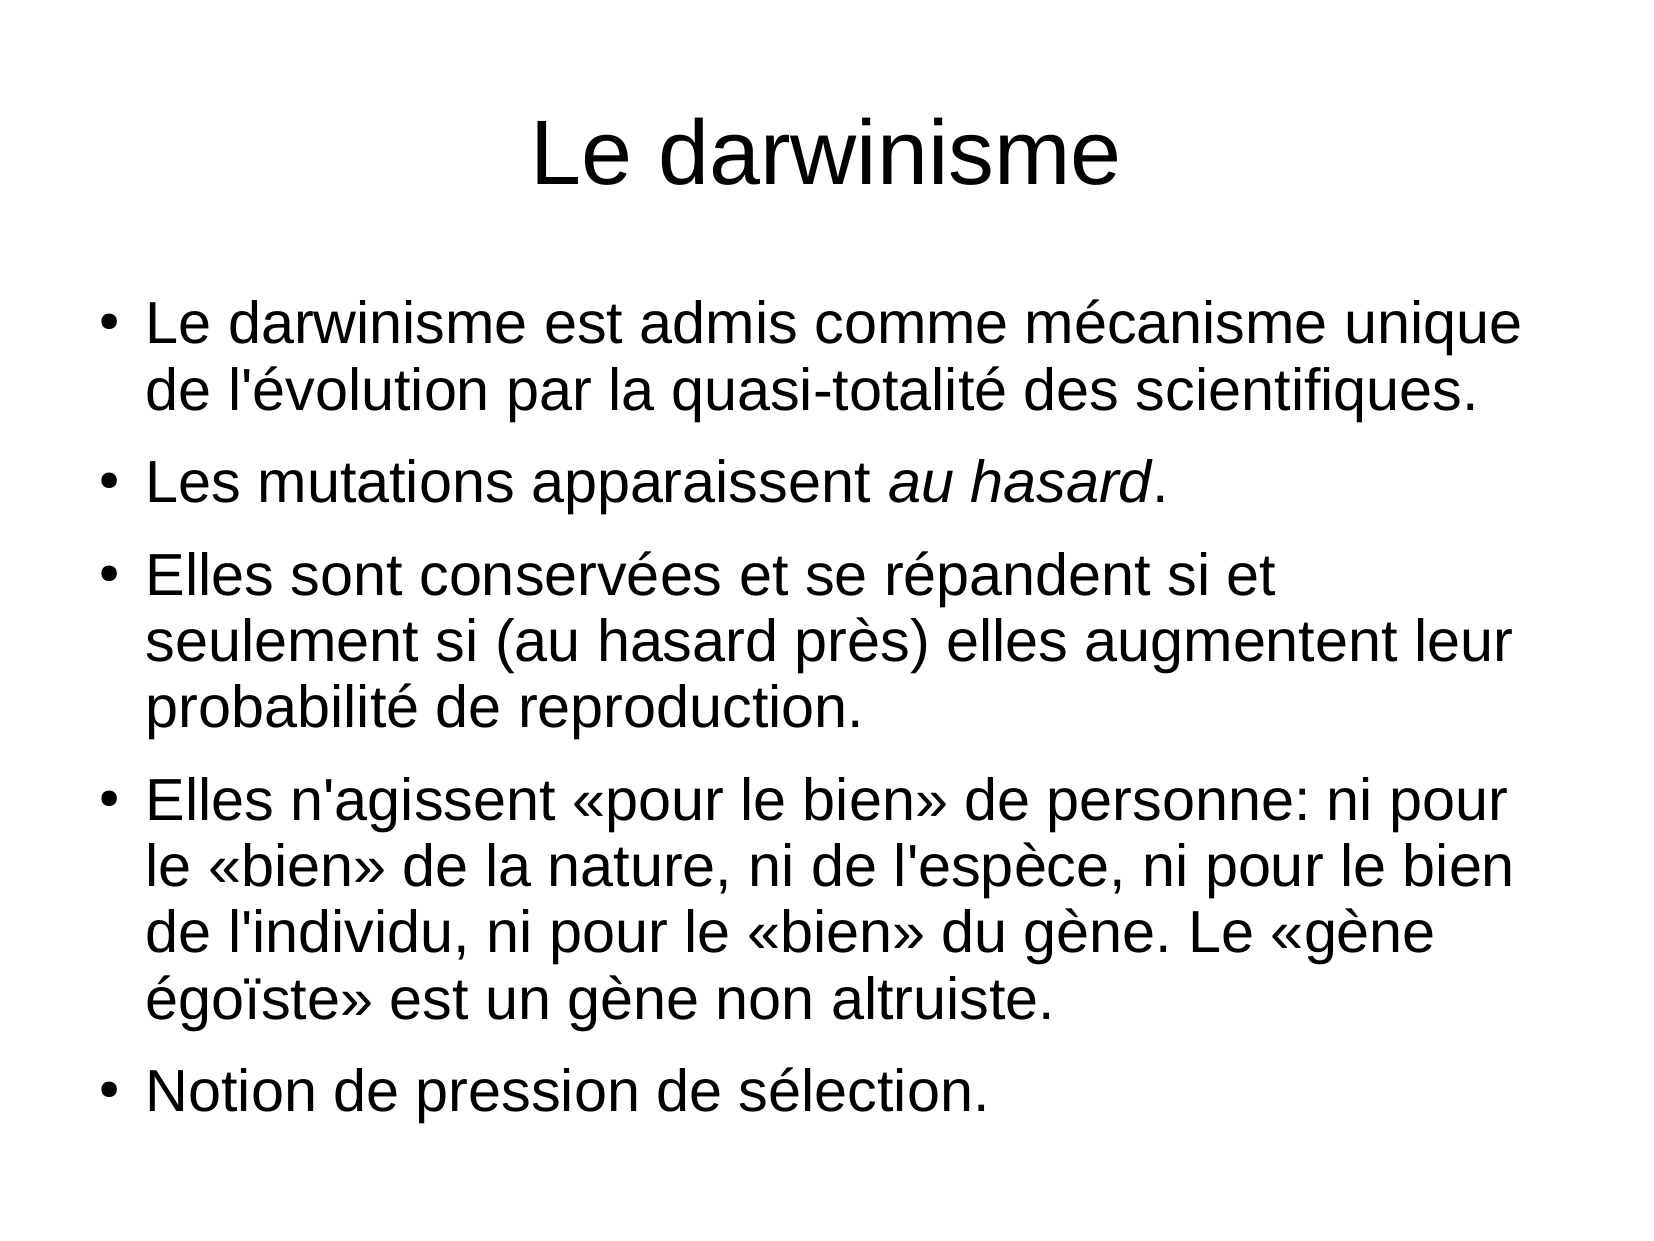

Le darwinisme
# Le darwinisme est admis comme mécanisme unique de l'évolution par la quasi-totalité des scientifiques.
Les mutations apparaissent au hasard.
Elles sont conservées et se répandent si et seulement si (au hasard près) elles augmentent leur probabilité de reproduction.
Elles n'agissent «pour le bien» de personne: ni pour le «bien» de la nature, ni de l'espèce, ni pour le bien de l'individu, ni pour le «bien» du gène. Le «gène égoïste» est un gène non altruiste.
Notion de pression de sélection.